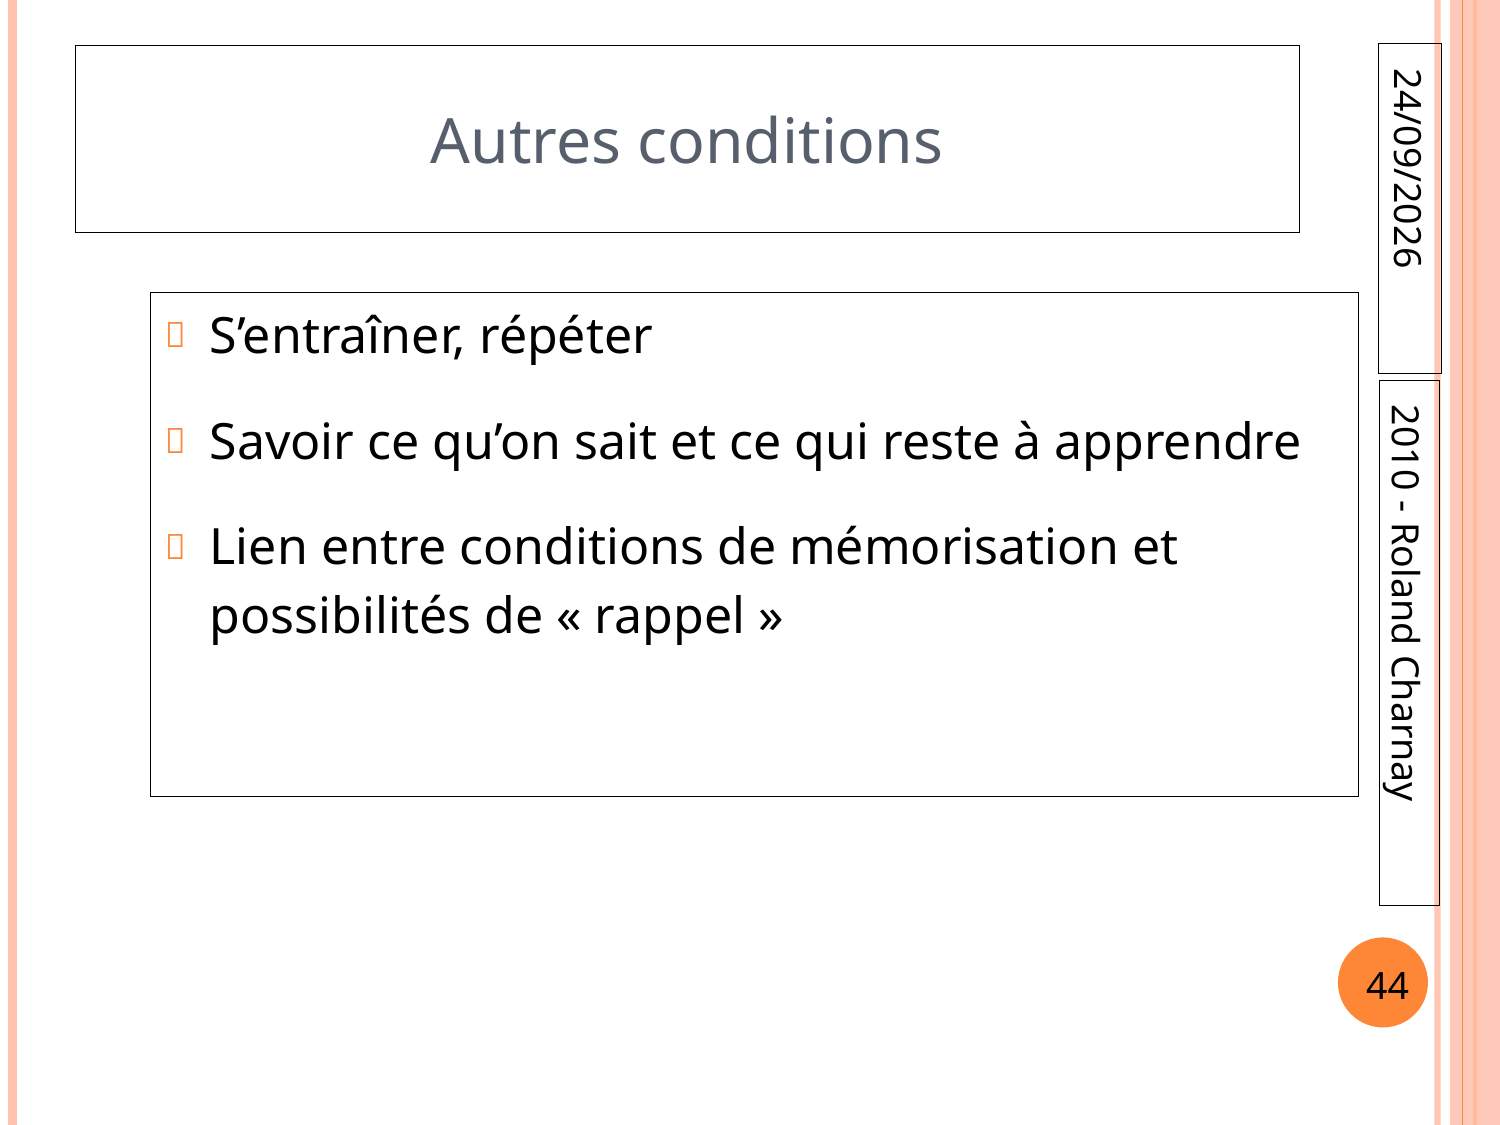

# Autres conditions
S’entraîner, répéter
Savoir ce qu’on sait et ce qui reste à apprendre
Lien entre conditions de mémorisation et possibilités de « rappel »